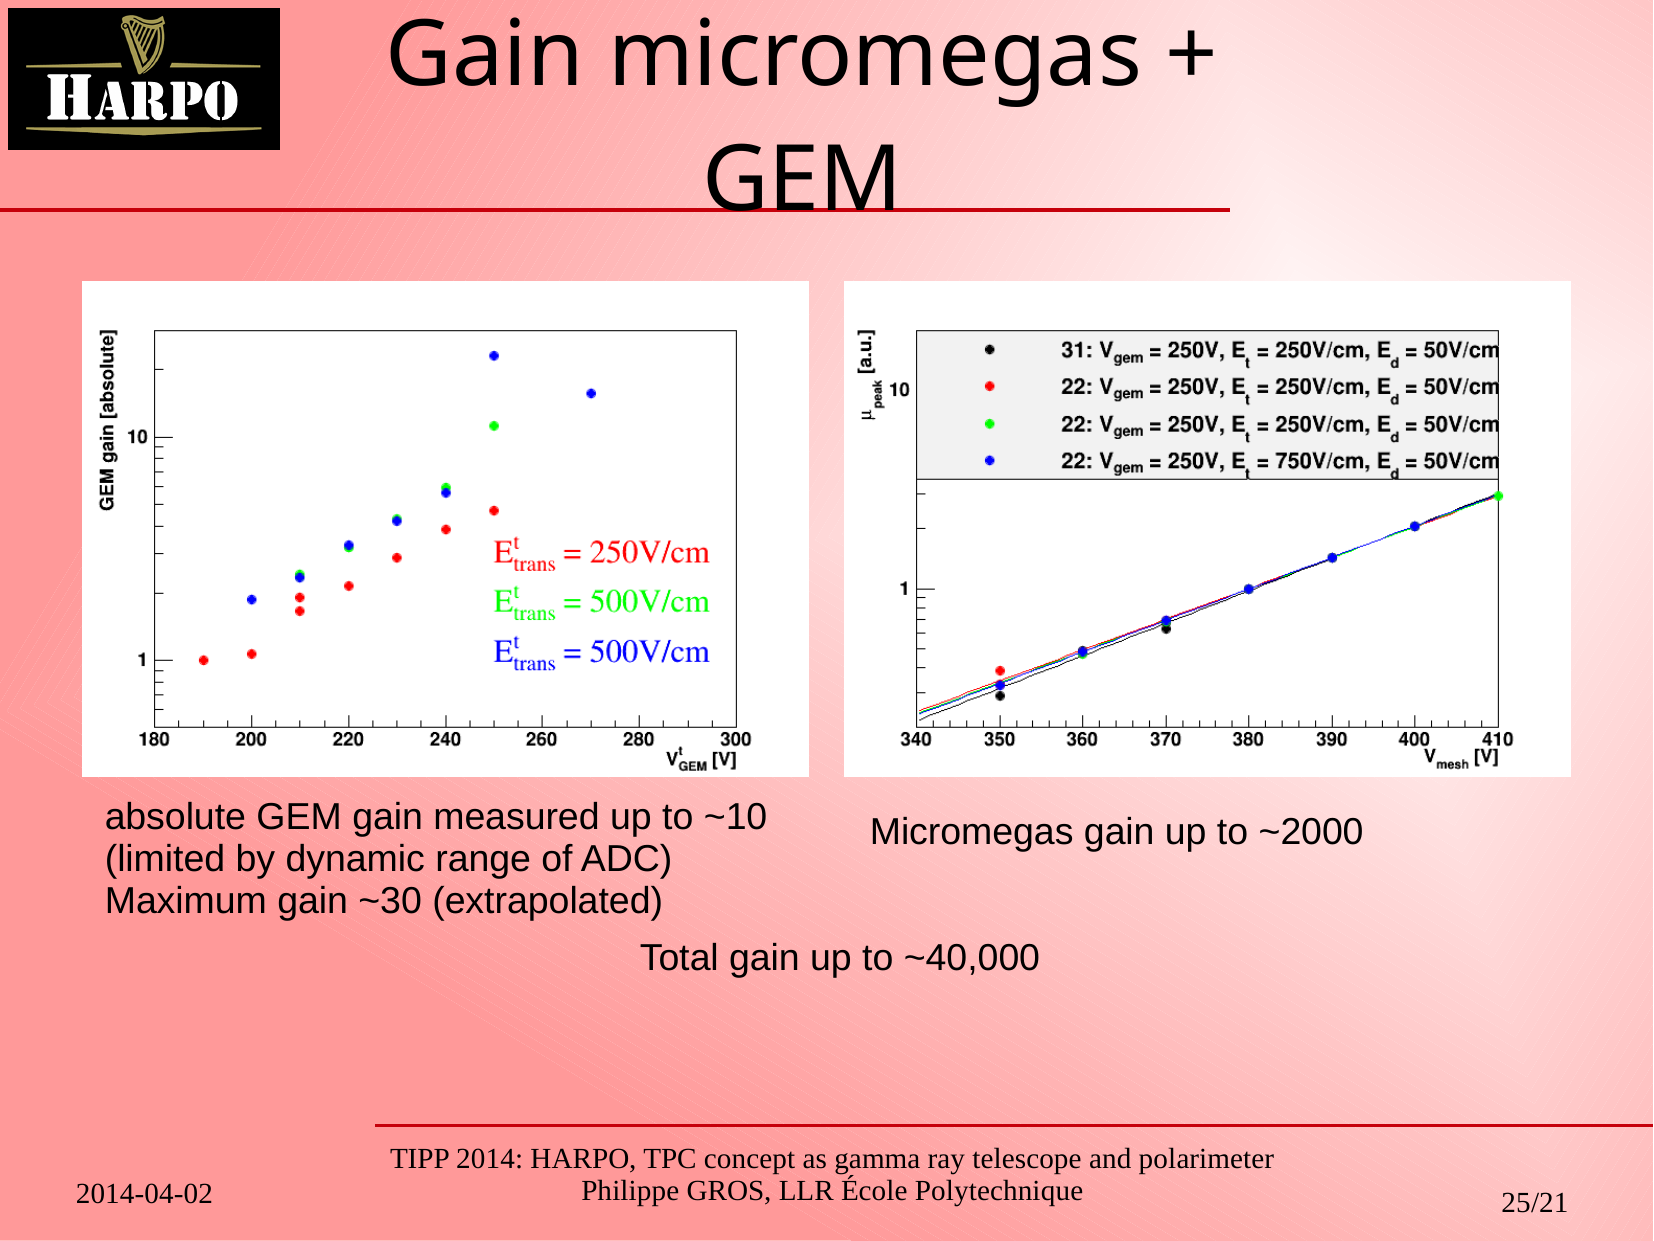

# Gain micromegas + GEM
absolute GEM gain measured up to ~10 (limited by dynamic range of ADC)
Maximum gain ~30 (extrapolated)
Micromegas gain up to ~2000
Total gain up to ~40,000
Colloque Grands Instruments: HARPOPhilippe GROS
2014-04-02
25